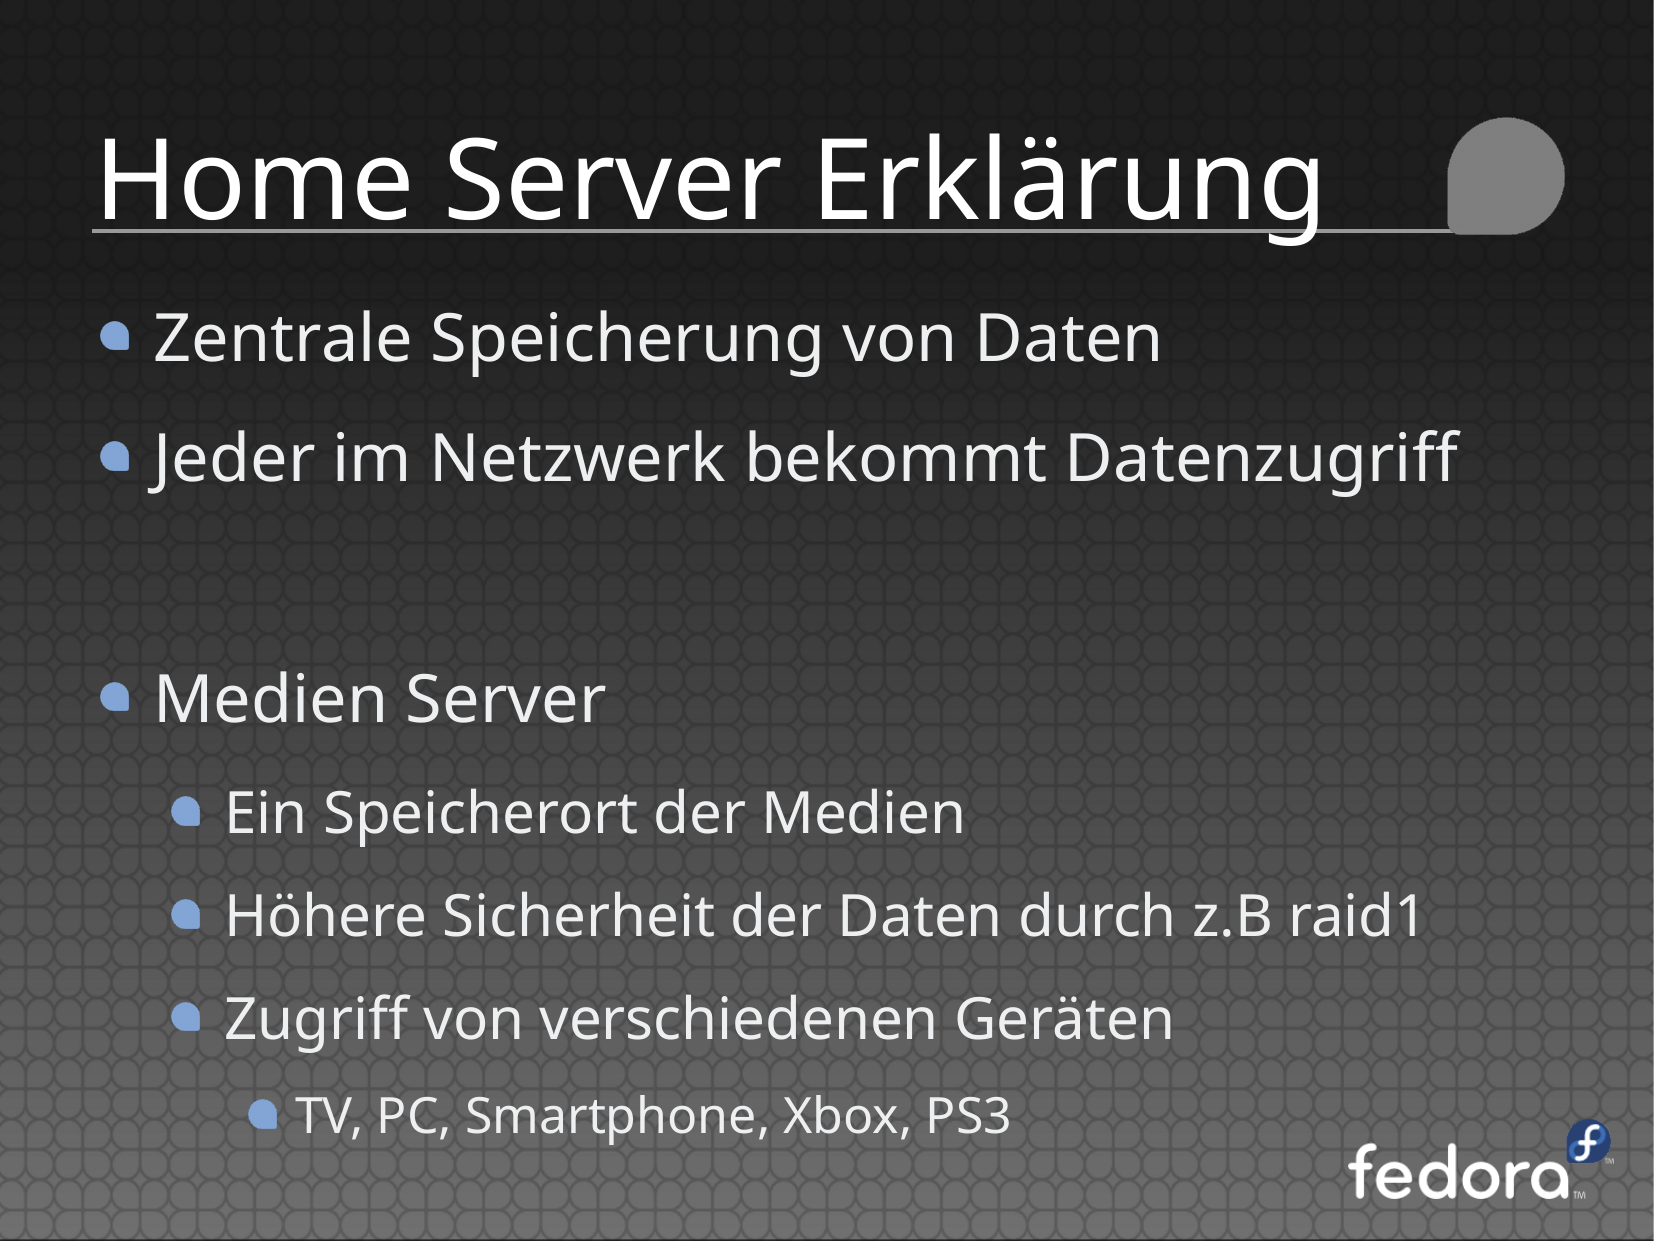

Home Server Erklärung
# Zentrale Speicherung von Daten
Jeder im Netzwerk bekommt Datenzugriff
Medien Server
Ein Speicherort der Medien
Höhere Sicherheit der Daten durch z.B raid1
Zugriff von verschiedenen Geräten
TV, PC, Smartphone, Xbox, PS3